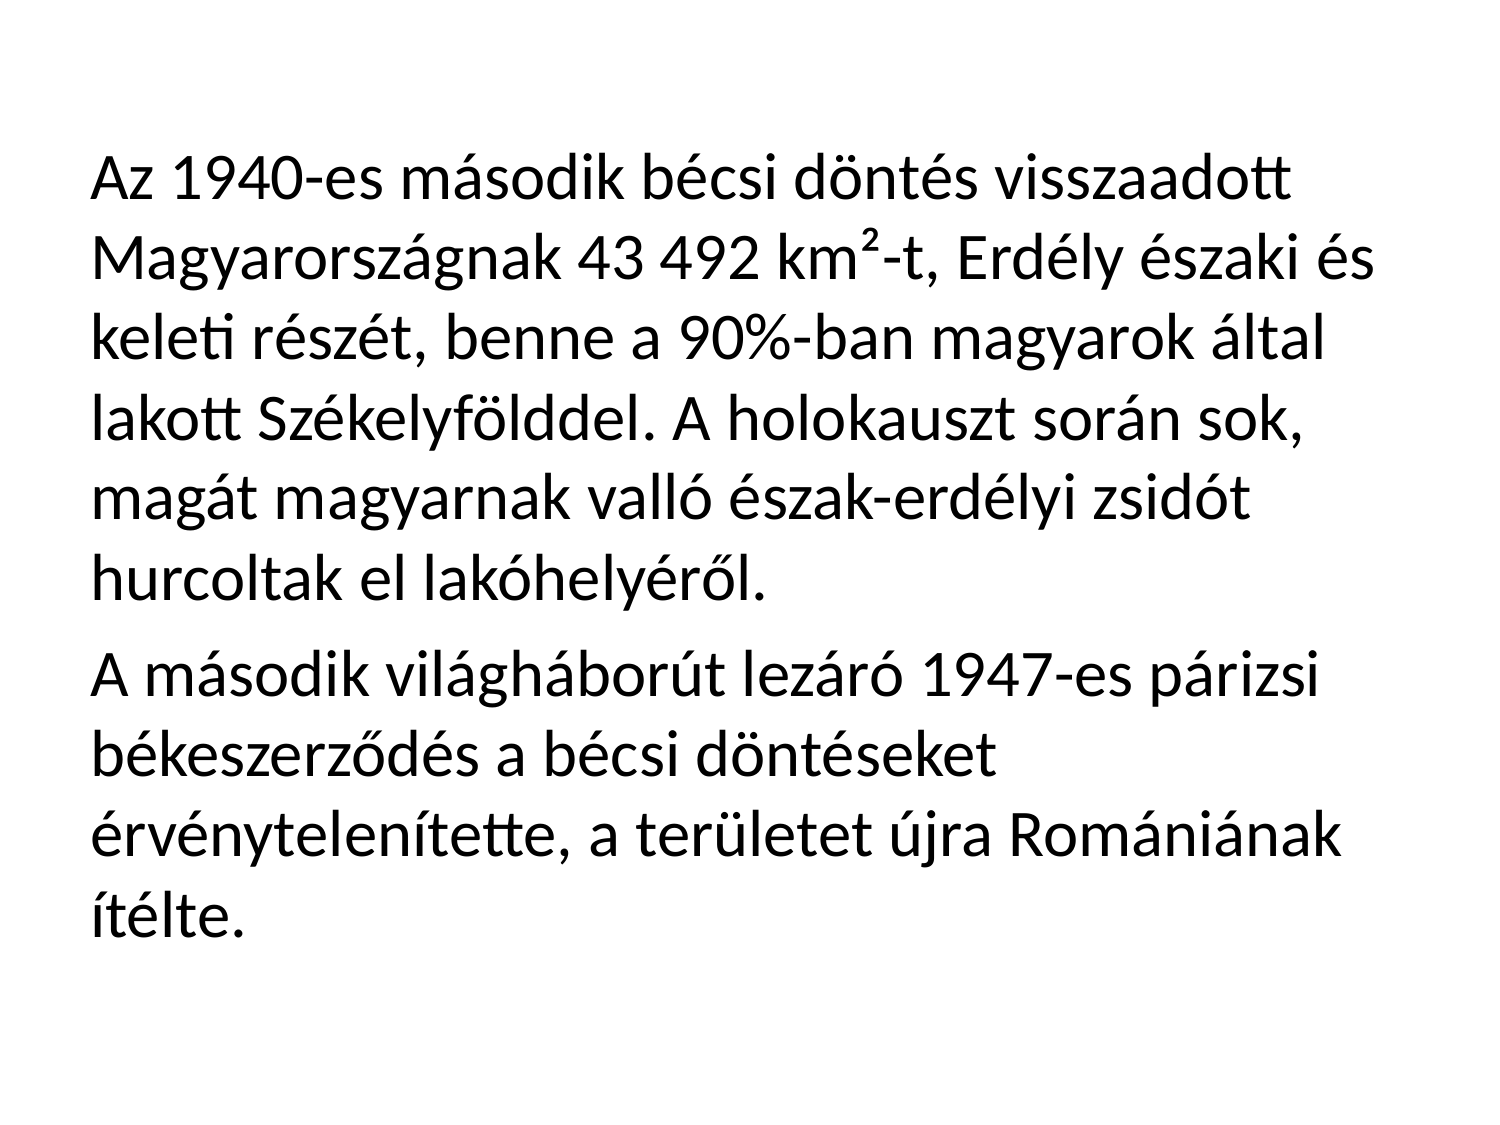

# Az 1940-es második bécsi döntés visszaadott Magyarországnak 43 492 km²-t, Erdély északi és keleti részét, benne a 90%-ban magyarok által lakott Székelyfölddel. A holokauszt során sok, magát magyarnak valló észak-erdélyi zsidót hurcoltak el lakóhelyéről.
A második világháborút lezáró 1947-es párizsi békeszerződés a bécsi döntéseket érvénytelenítette, a területet újra Romániának ítélte.